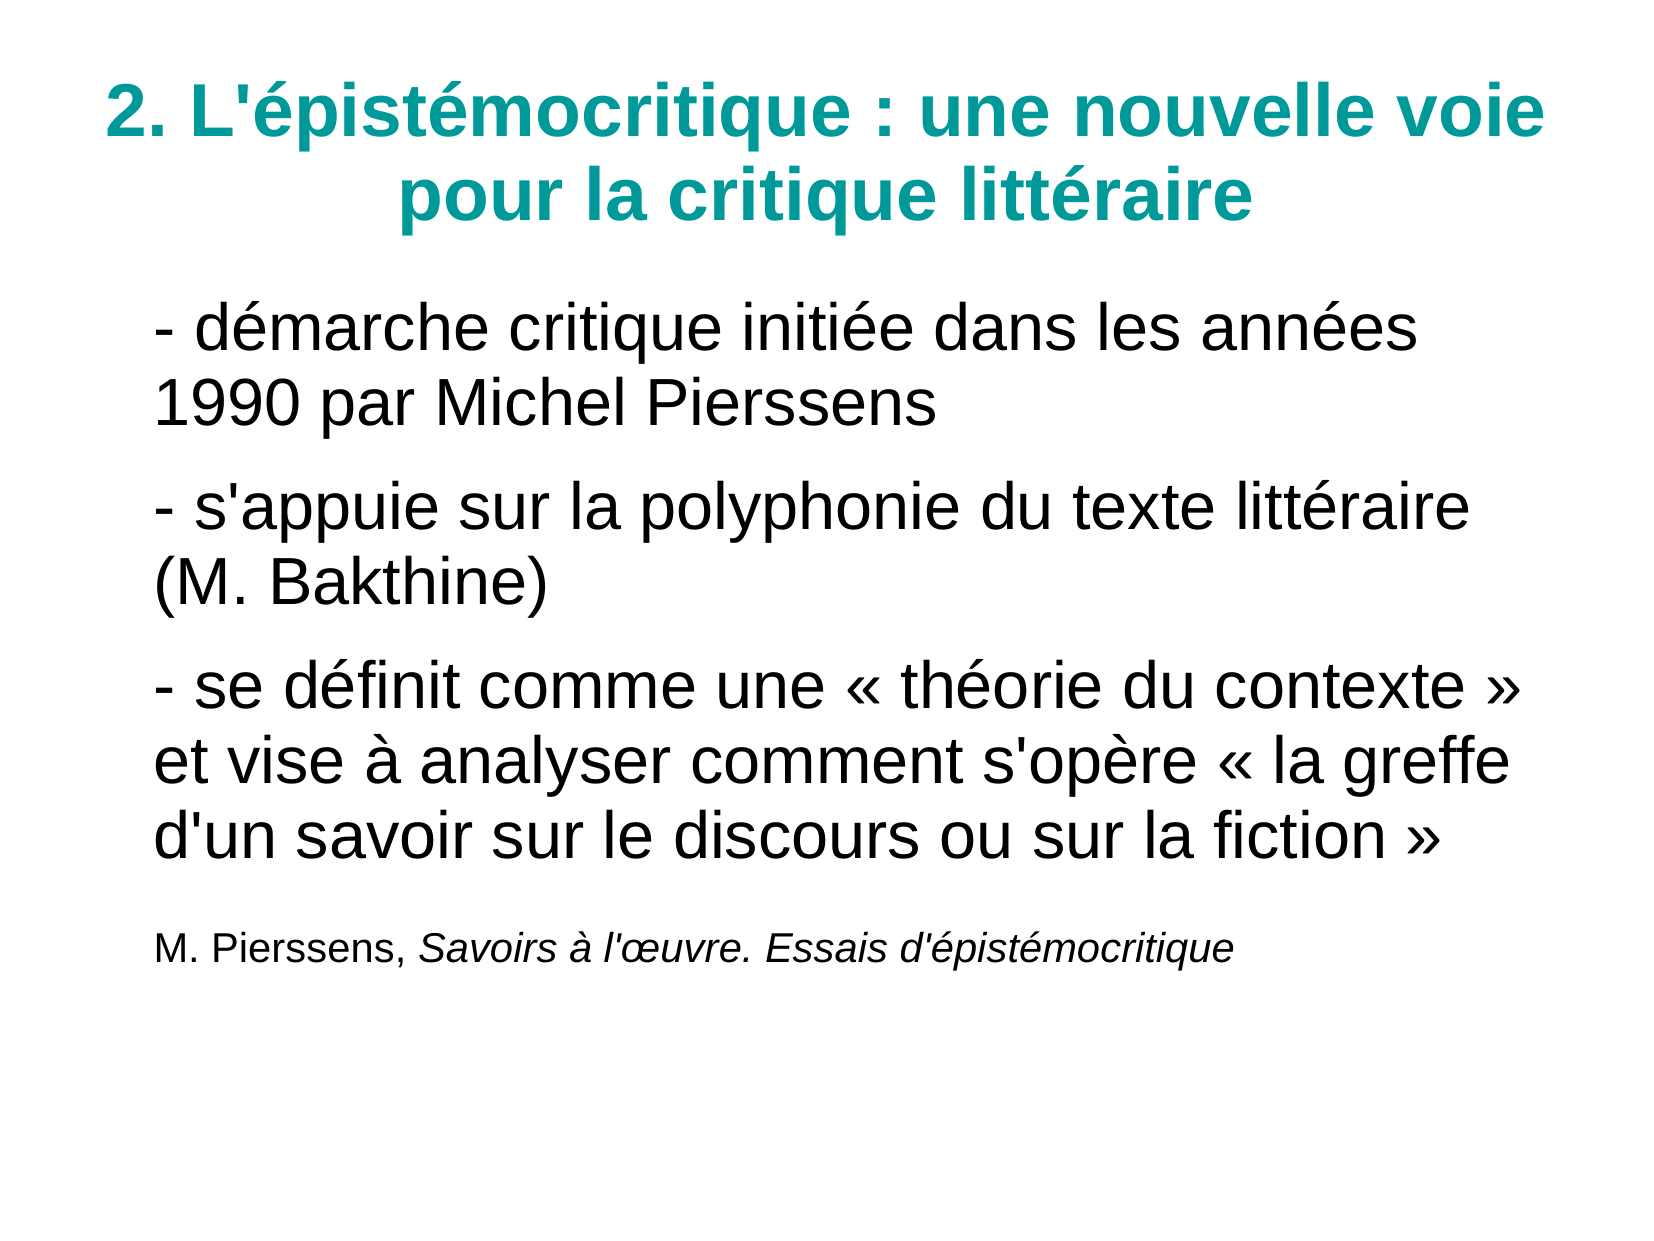

# 2. L'épistémocritique : une nouvelle voie pour la critique littéraire
- démarche critique initiée dans les années 1990 par Michel Pierssens
- s'appuie sur la polyphonie du texte littéraire (M. Bakthine)
- se définit comme une « théorie du contexte » et vise à analyser comment s'opère « la greffe d'un savoir sur le discours ou sur la fiction »
M. Pierssens, Savoirs à l'œuvre. Essais d'épistémocritique